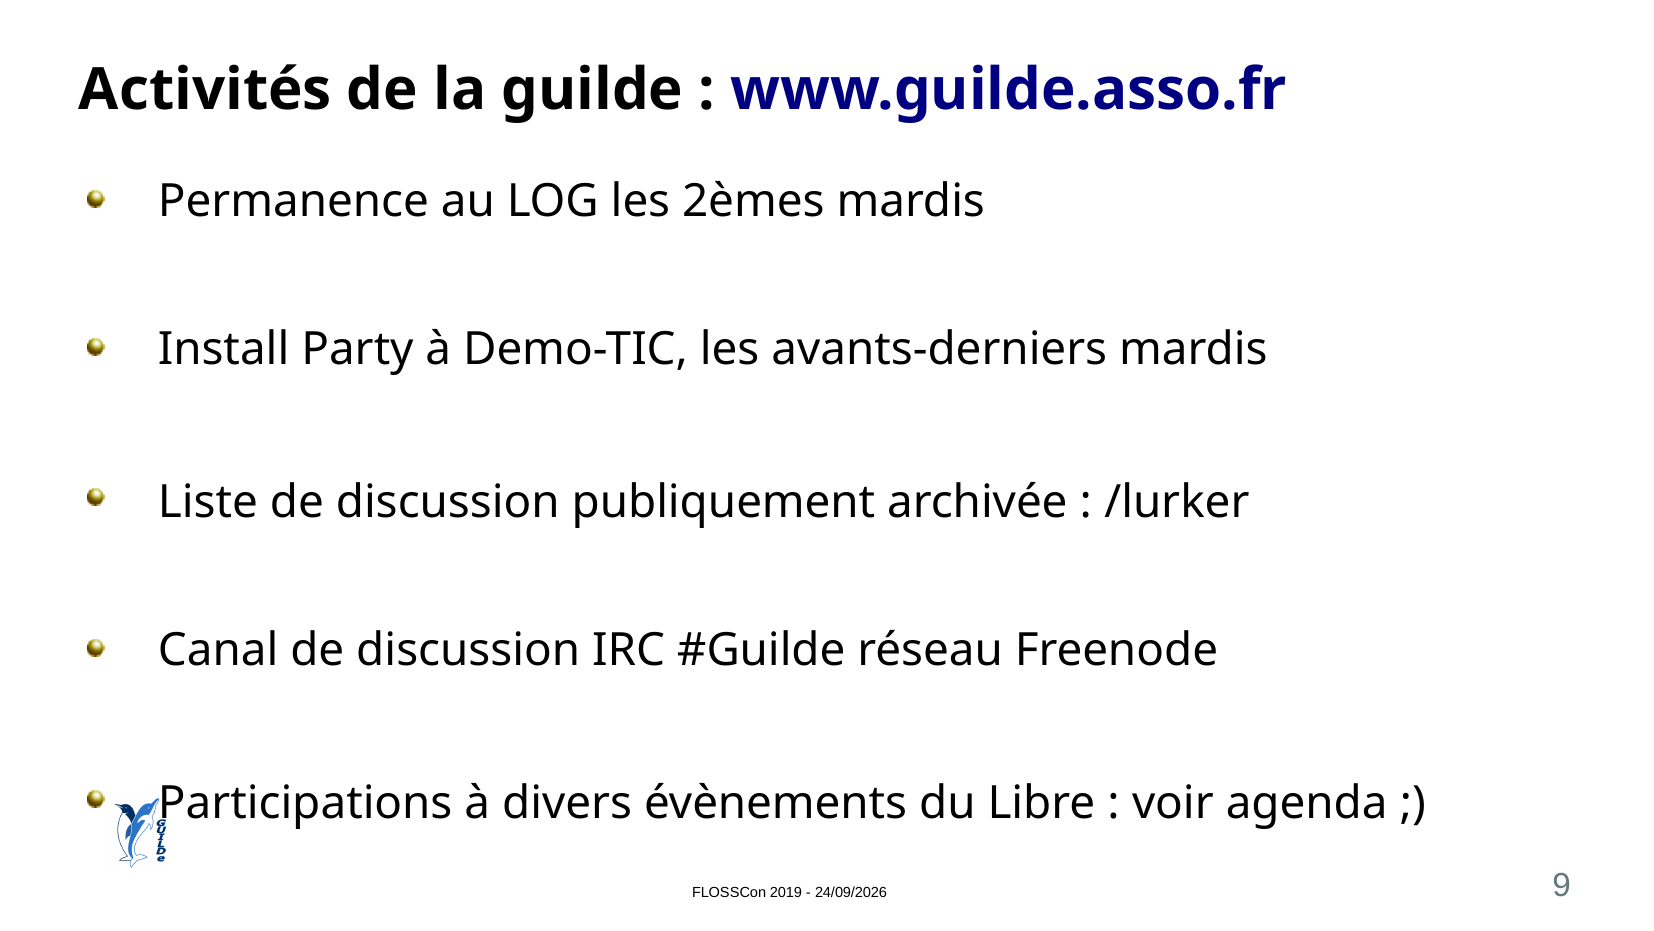

Activités de la guilde : www.guilde.asso.fr
# Permanence au LOG les 2èmes mardis
Install Party à Demo-TIC, les avants-derniers mardis
Liste de discussion publiquement archivée : /lurker
Canal de discussion IRC #Guilde réseau Freenode
Participations à divers évènements du Libre : voir agenda ;)
9